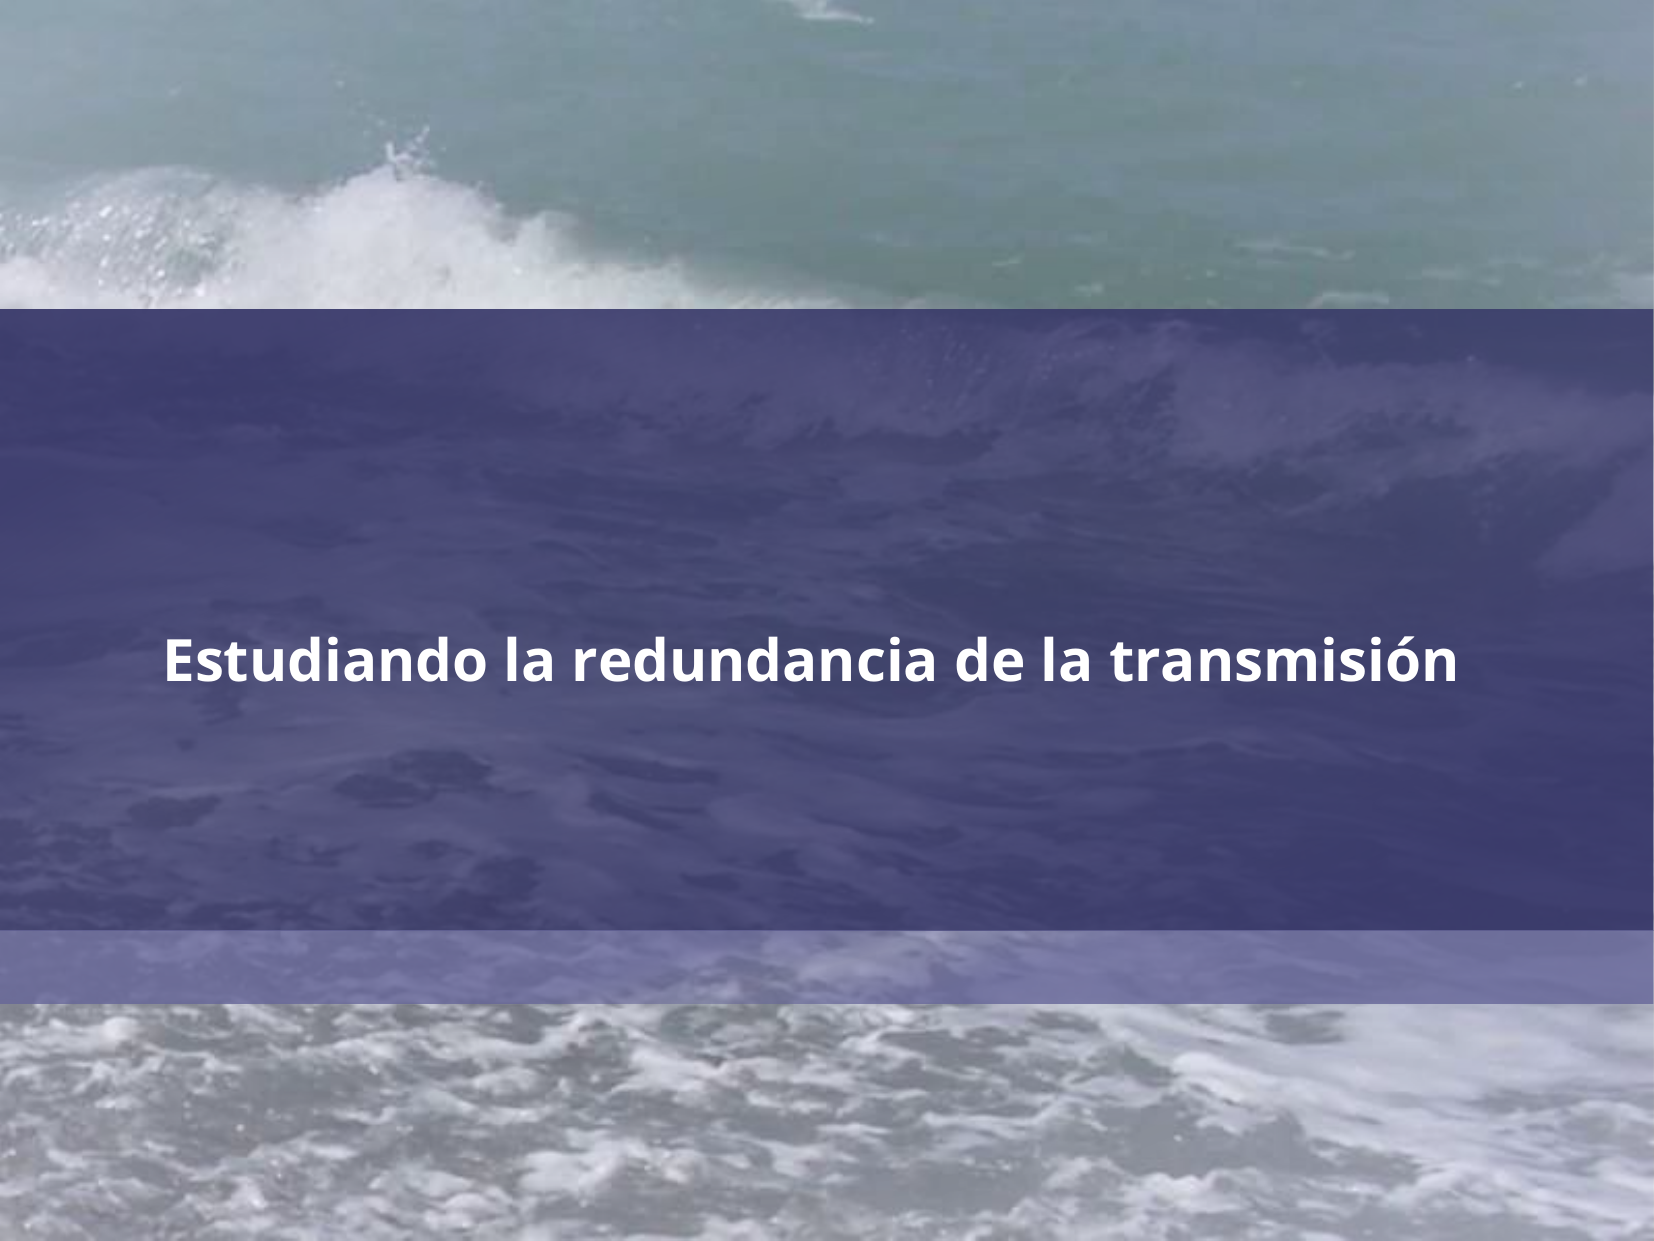

# Estudiando la redundancia de la transmisión